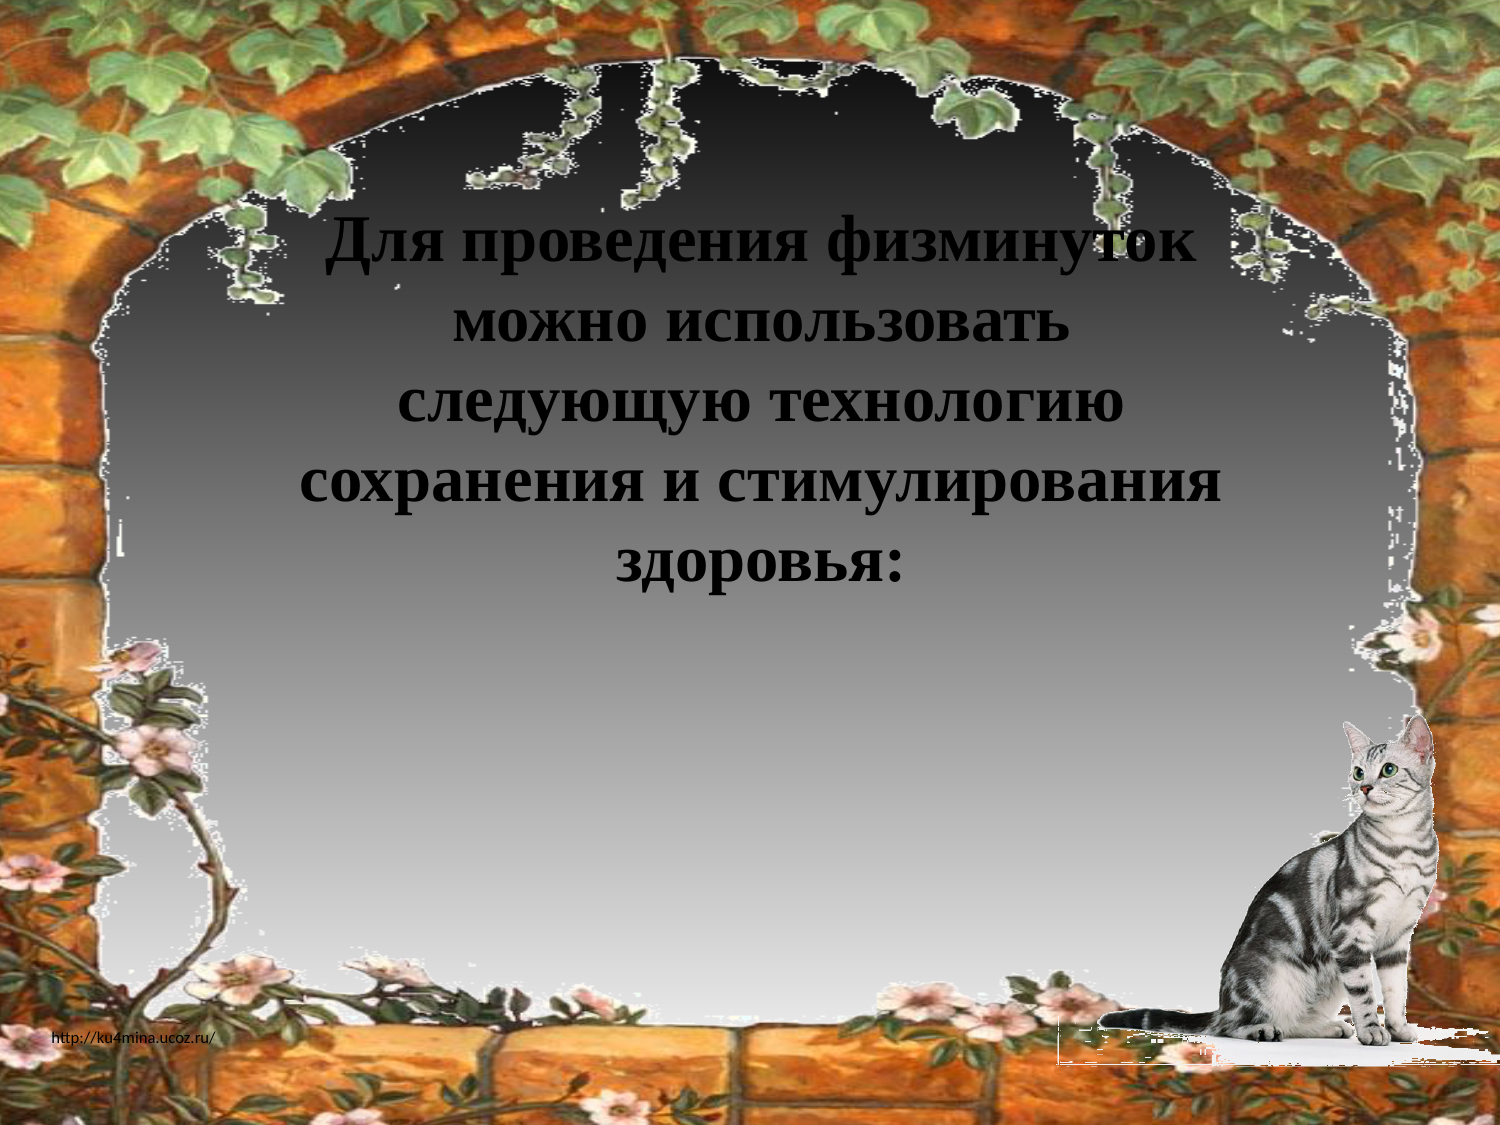

# Для проведения физминуток можно использовать следующую технологию сохранения и стимулирования здоровья: